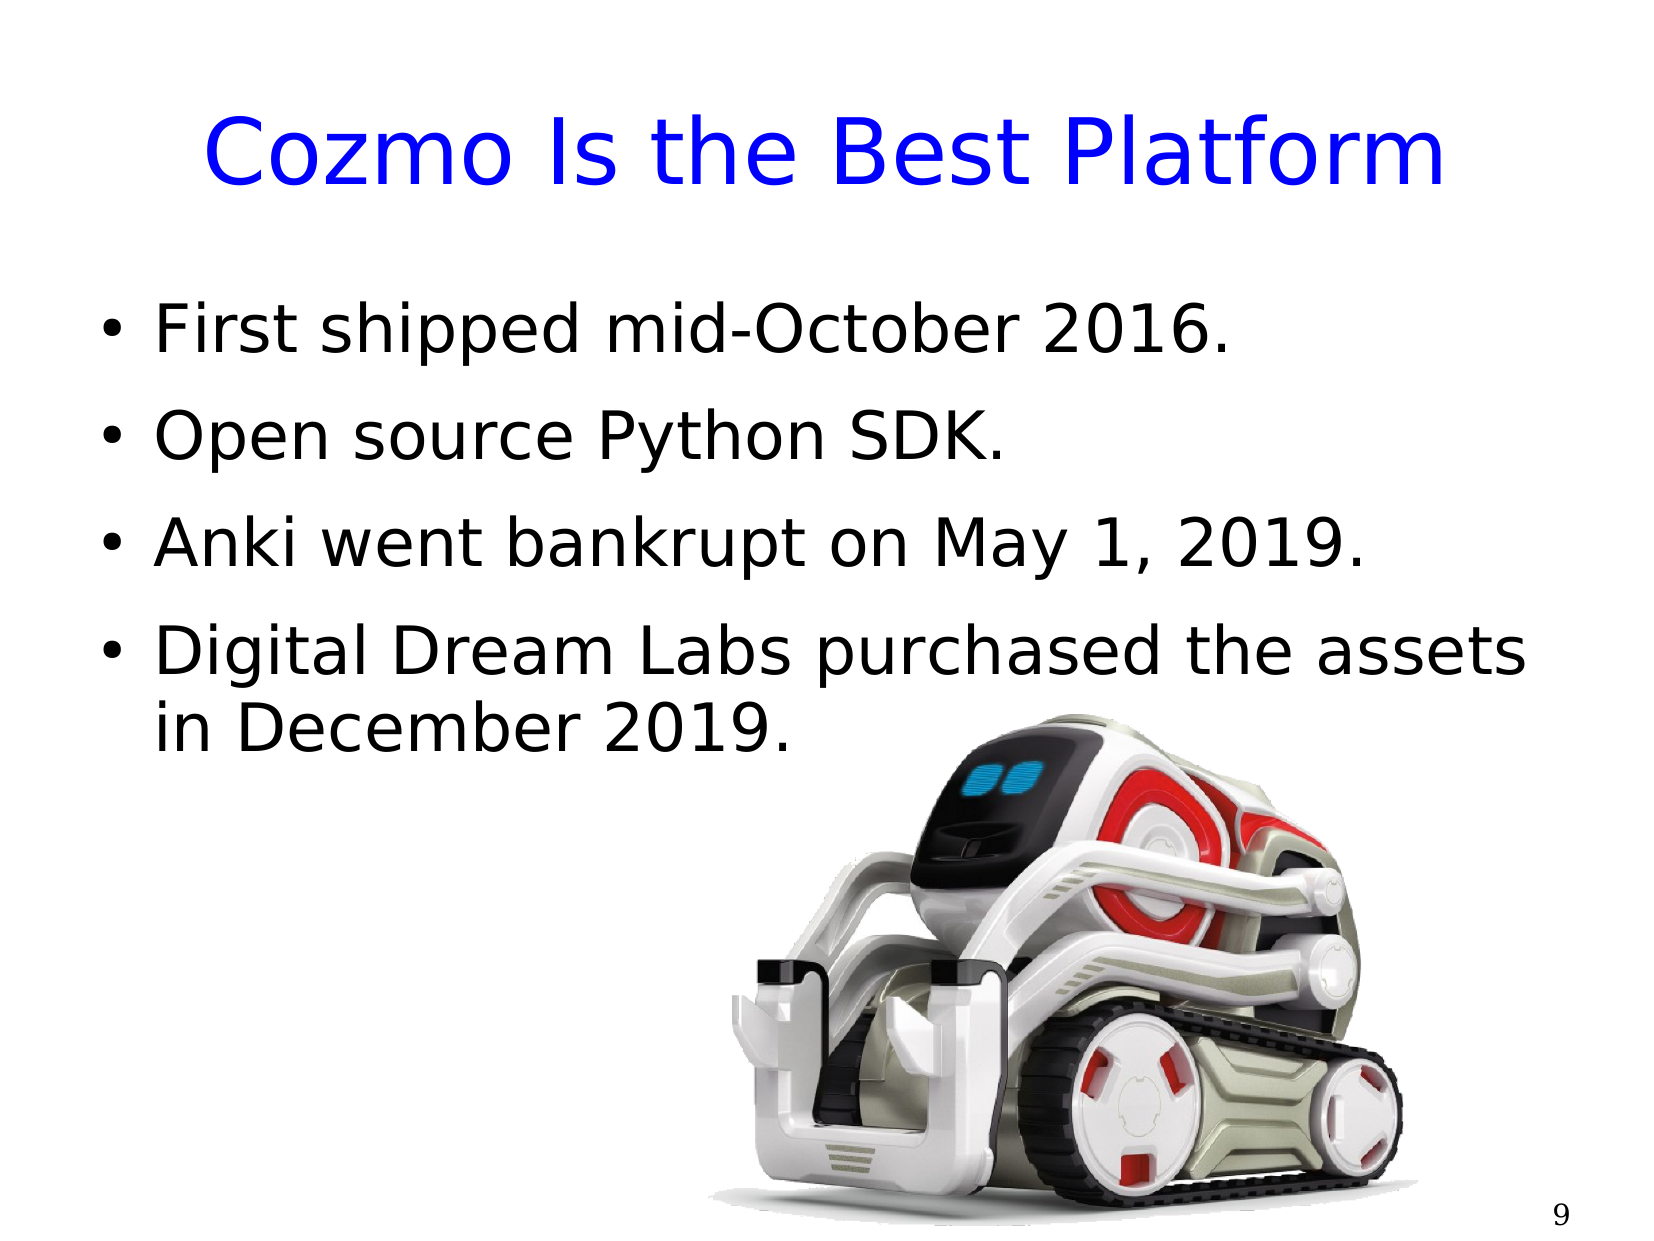

# Cozmo Is the Best Platform
First shipped mid-October 2016.
Open source Python SDK.
Anki went bankrupt on May 1, 2019.
Digital Dream Labs purchased the assets in December 2019.
9